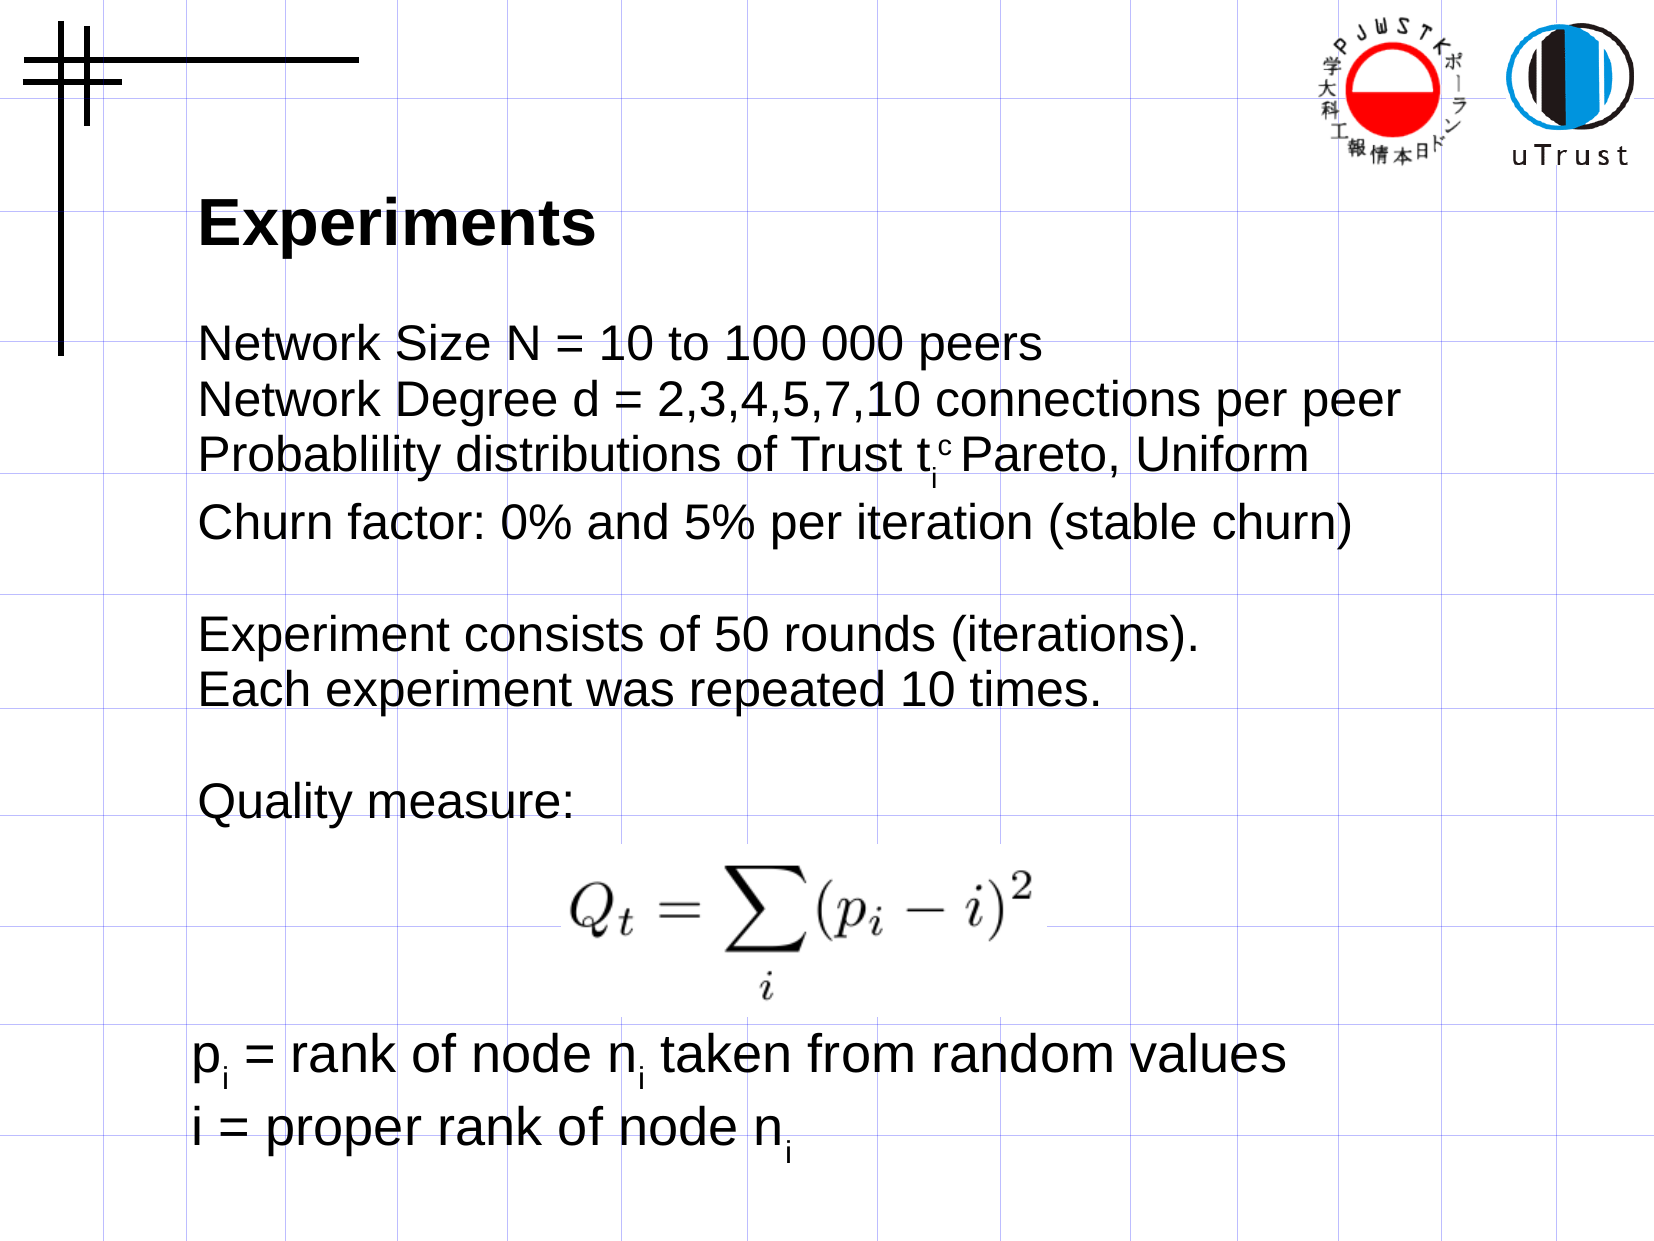

Experiments
Network Size N = 10 to 100 000 peers
Network Degree d = 2,3,4,5,7,10 connections per peer
Probablility distributions of Trust tic Pareto, Uniform
Churn factor: 0% and 5% per iteration (stable churn)
Experiment consists of 50 rounds (iterations).
Each experiment was repeated 10 times.
Quality measure:
pi = rank of node ni taken from random values
i = proper rank of node ni